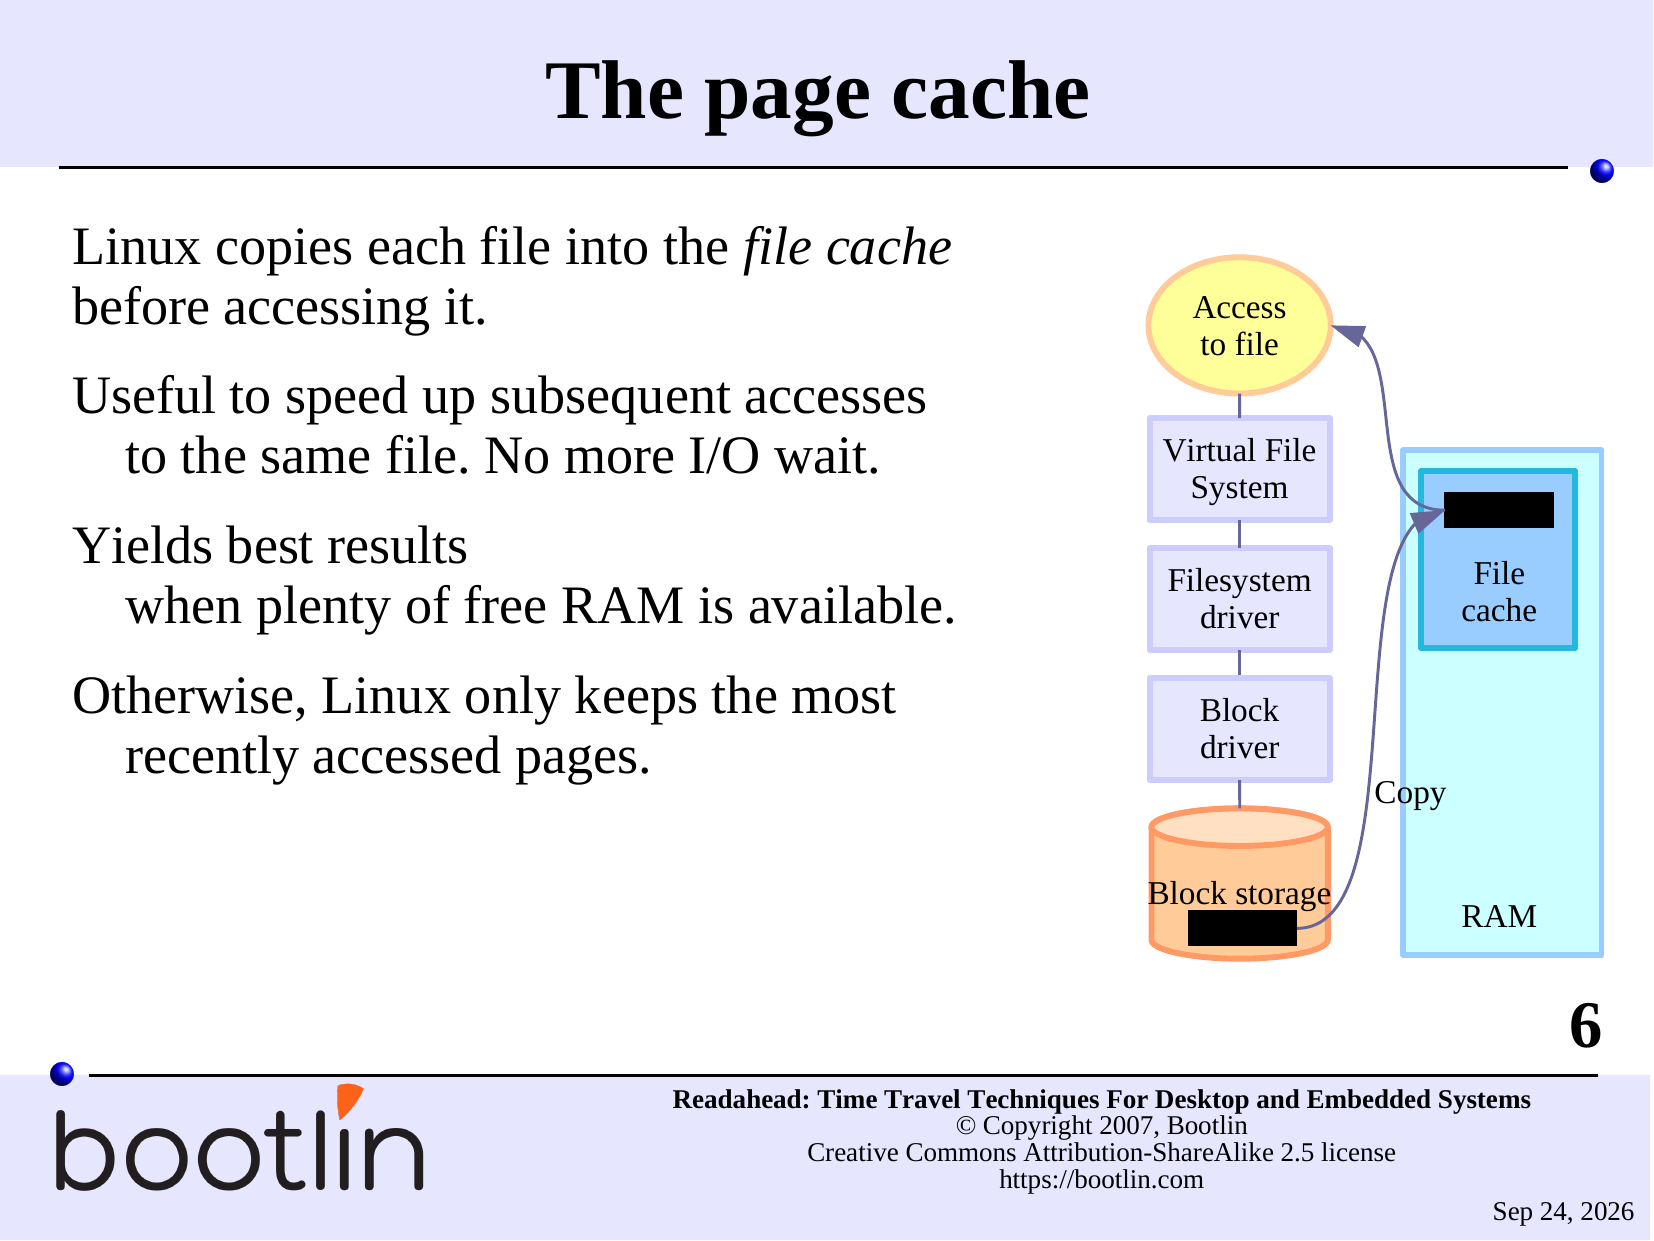

# The page cache
Linux copies each file into the file cache before accessing it.
Useful to speed up subsequent accesses
to the same file. No more I/O wait.
Yields best results
when plenty of free RAM is available.
Otherwise, Linux only keeps the most
recently accessed pages.
Access
to file
Virtual File
System
Filesystem
driver
File
cache
Block
driver
Copy
Block storage
RAM